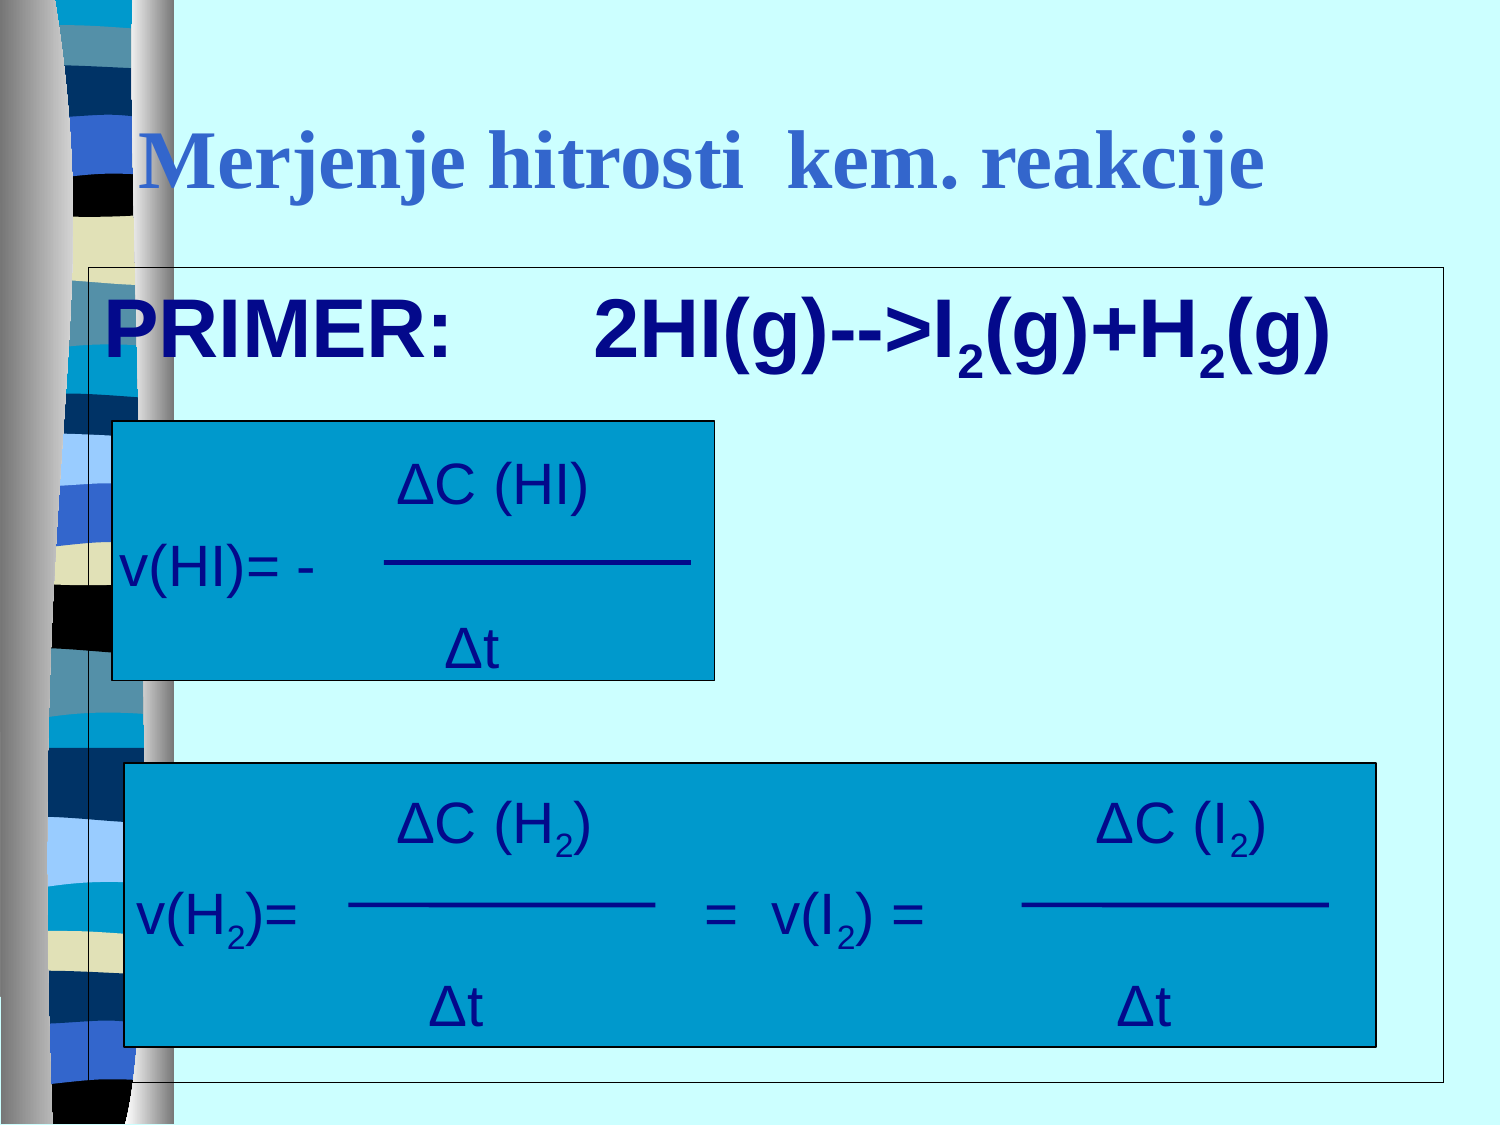

# Merjenje hitrosti kem. reakcije
PRIMER: 2HI(g)-->I2(g)+H2(g)
 ΔC (HI)
 v(HI)= -
 Δt
 ΔC (H2) ΔC (I2)
 v(H2)= = v(I2) =
 Δt Δt